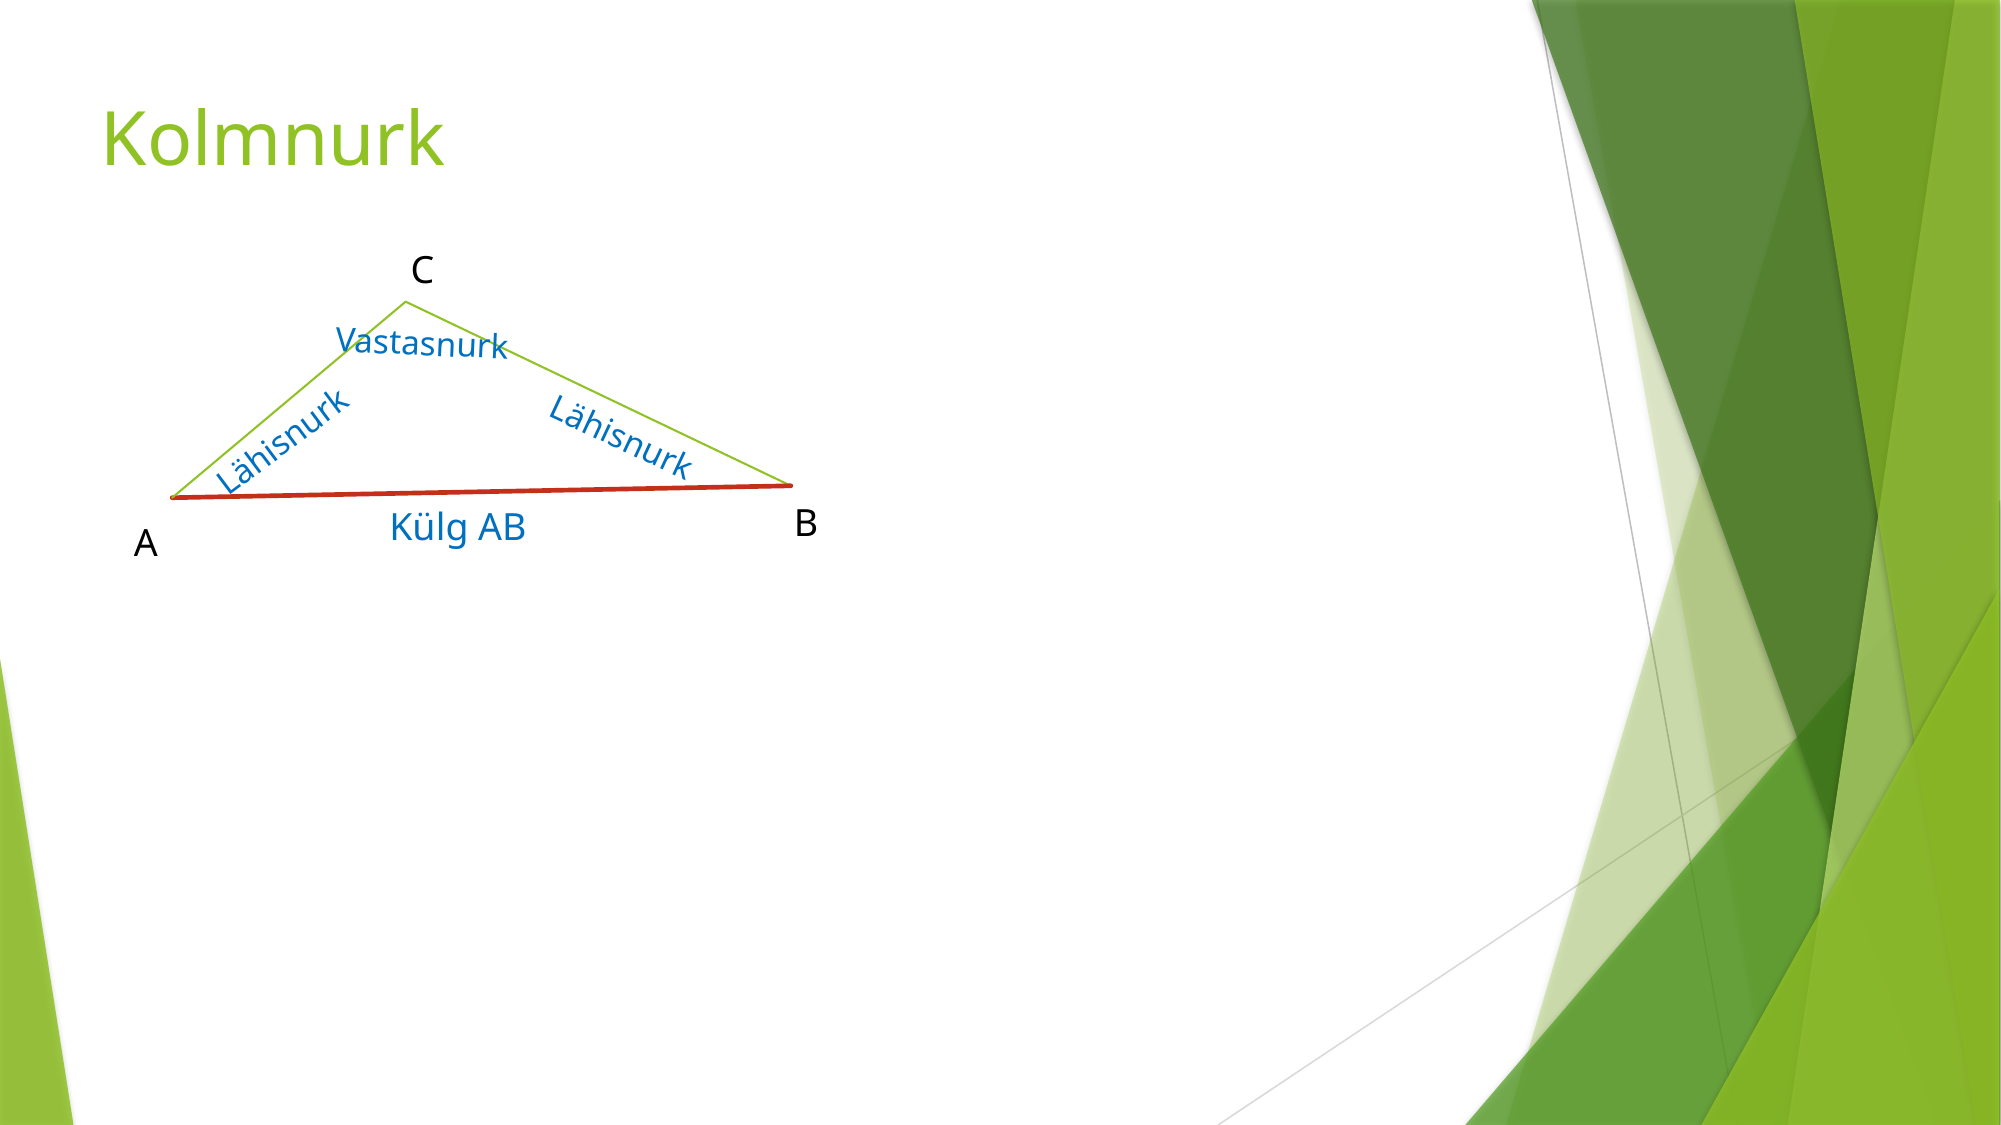

# Kolmnurk
C
Vastasnurk
Lähisnurk
Lähisnurk
B
Külg AB
A